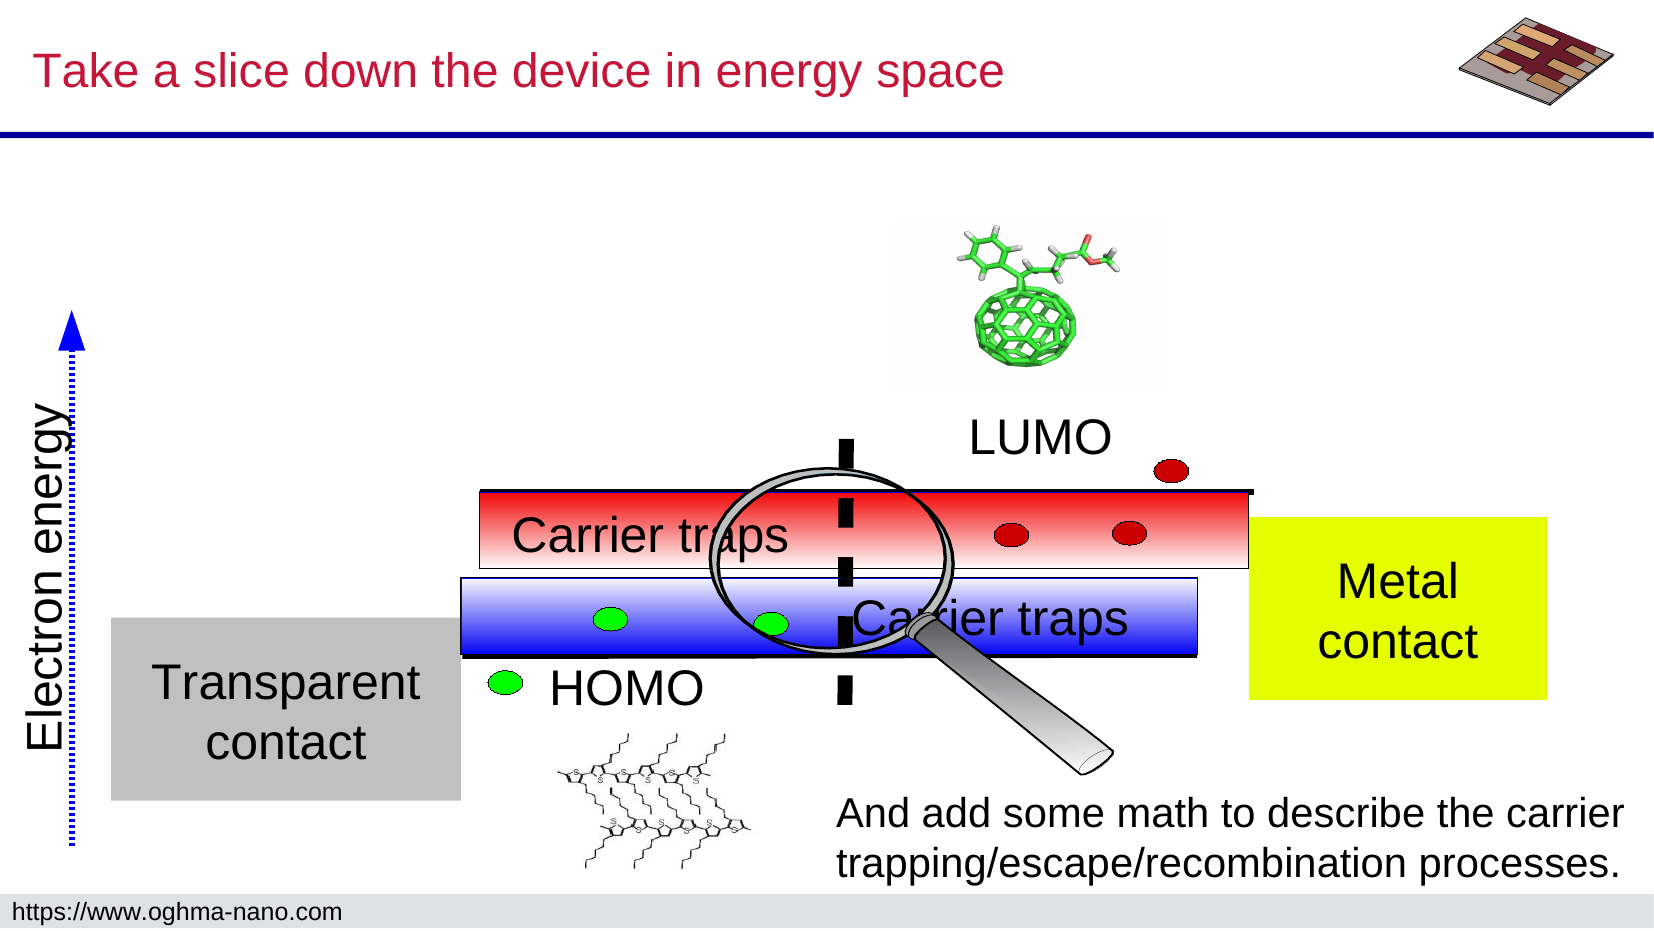

# Take a slice down the device in energy space
Electron energy
LUMO
Carrier traps
Metal
contact
Carrier traps
Transparent
contact
HOMO
And add some math to describe the carrier trapping/escape/recombination processes.